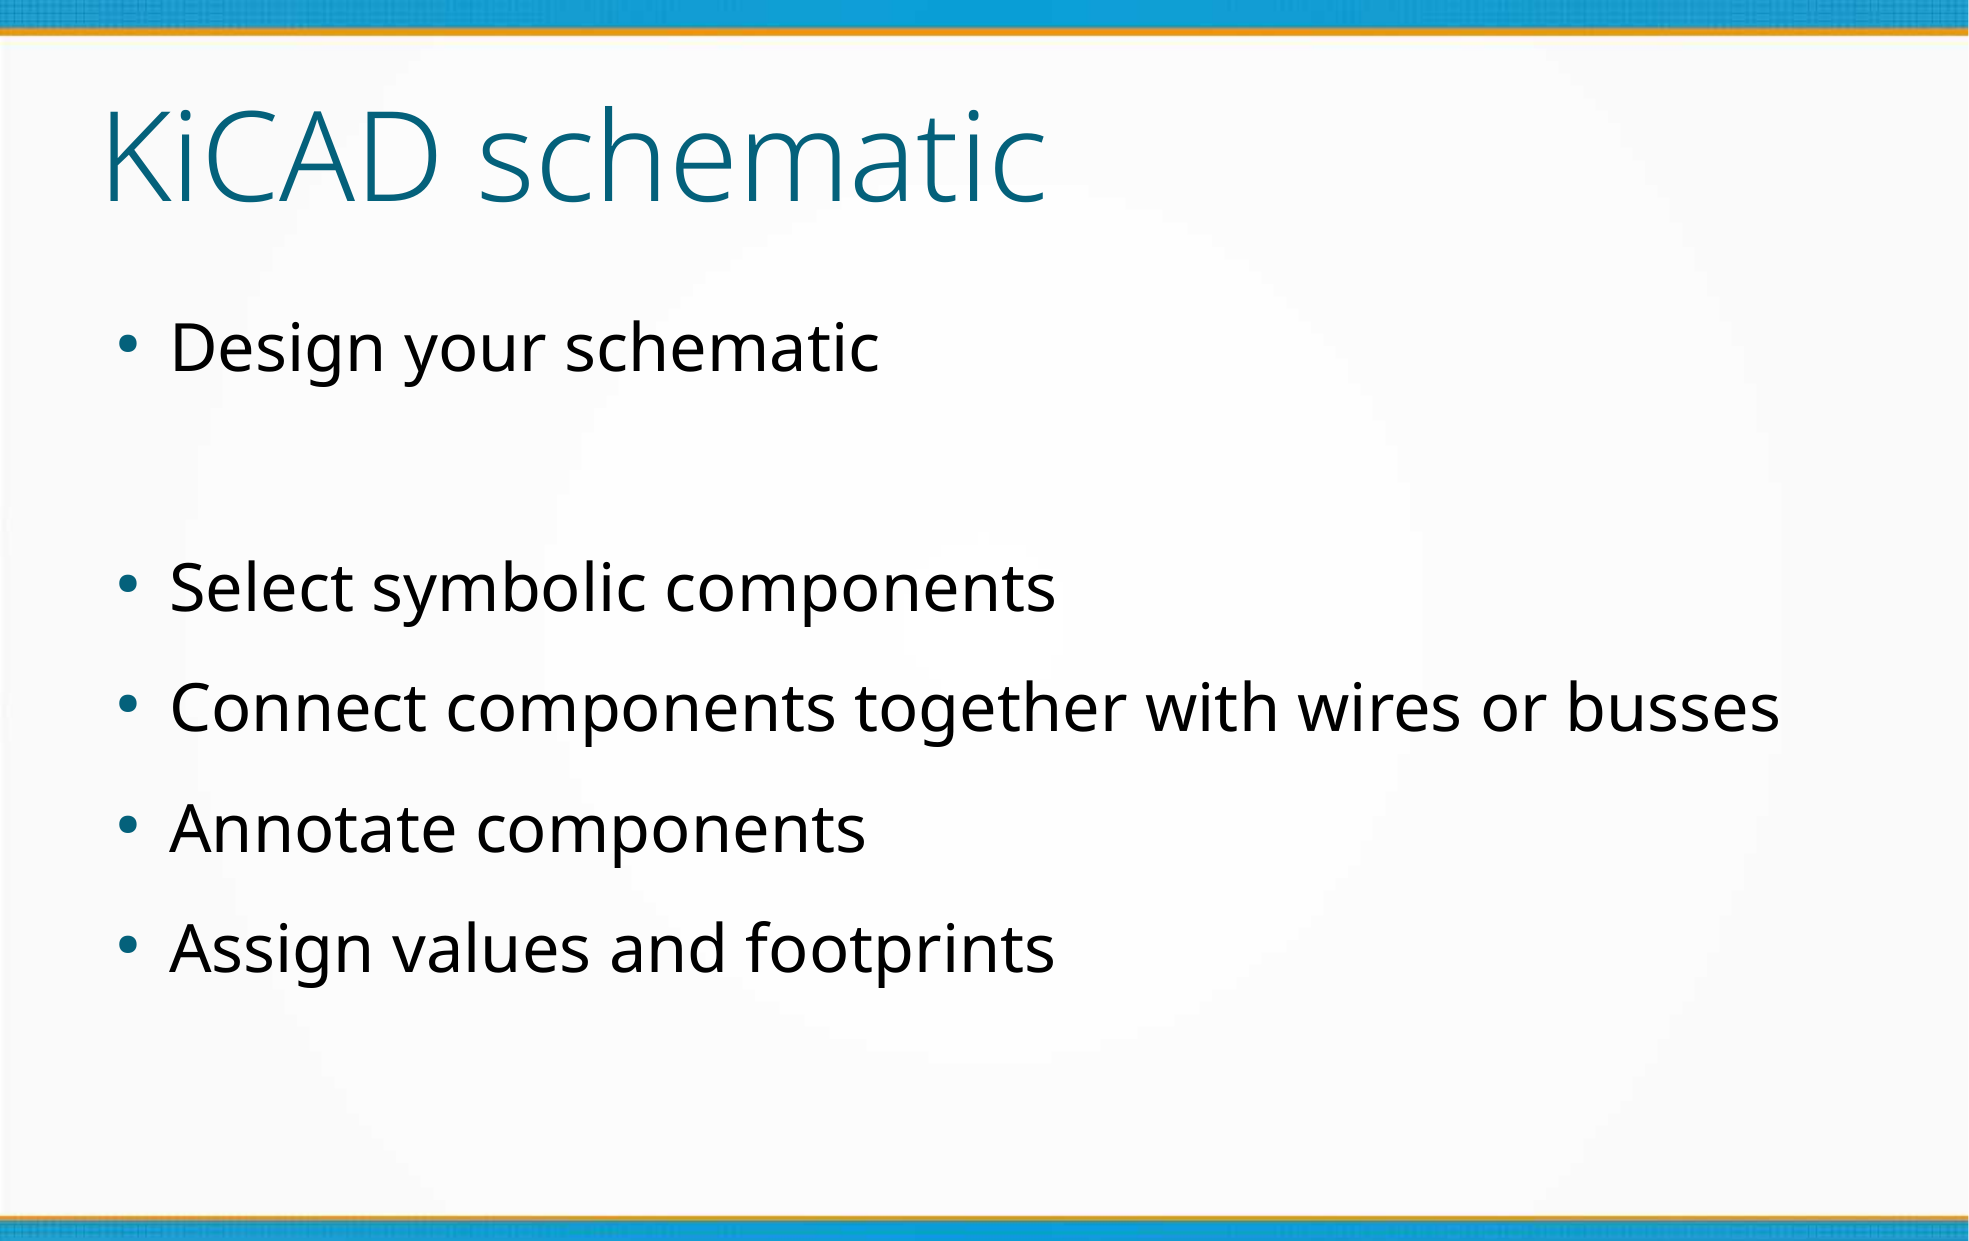

# KiCAD schematic
Design your schematic
Select symbolic components
Connect components together with wires or busses
Annotate components
Assign values and footprints